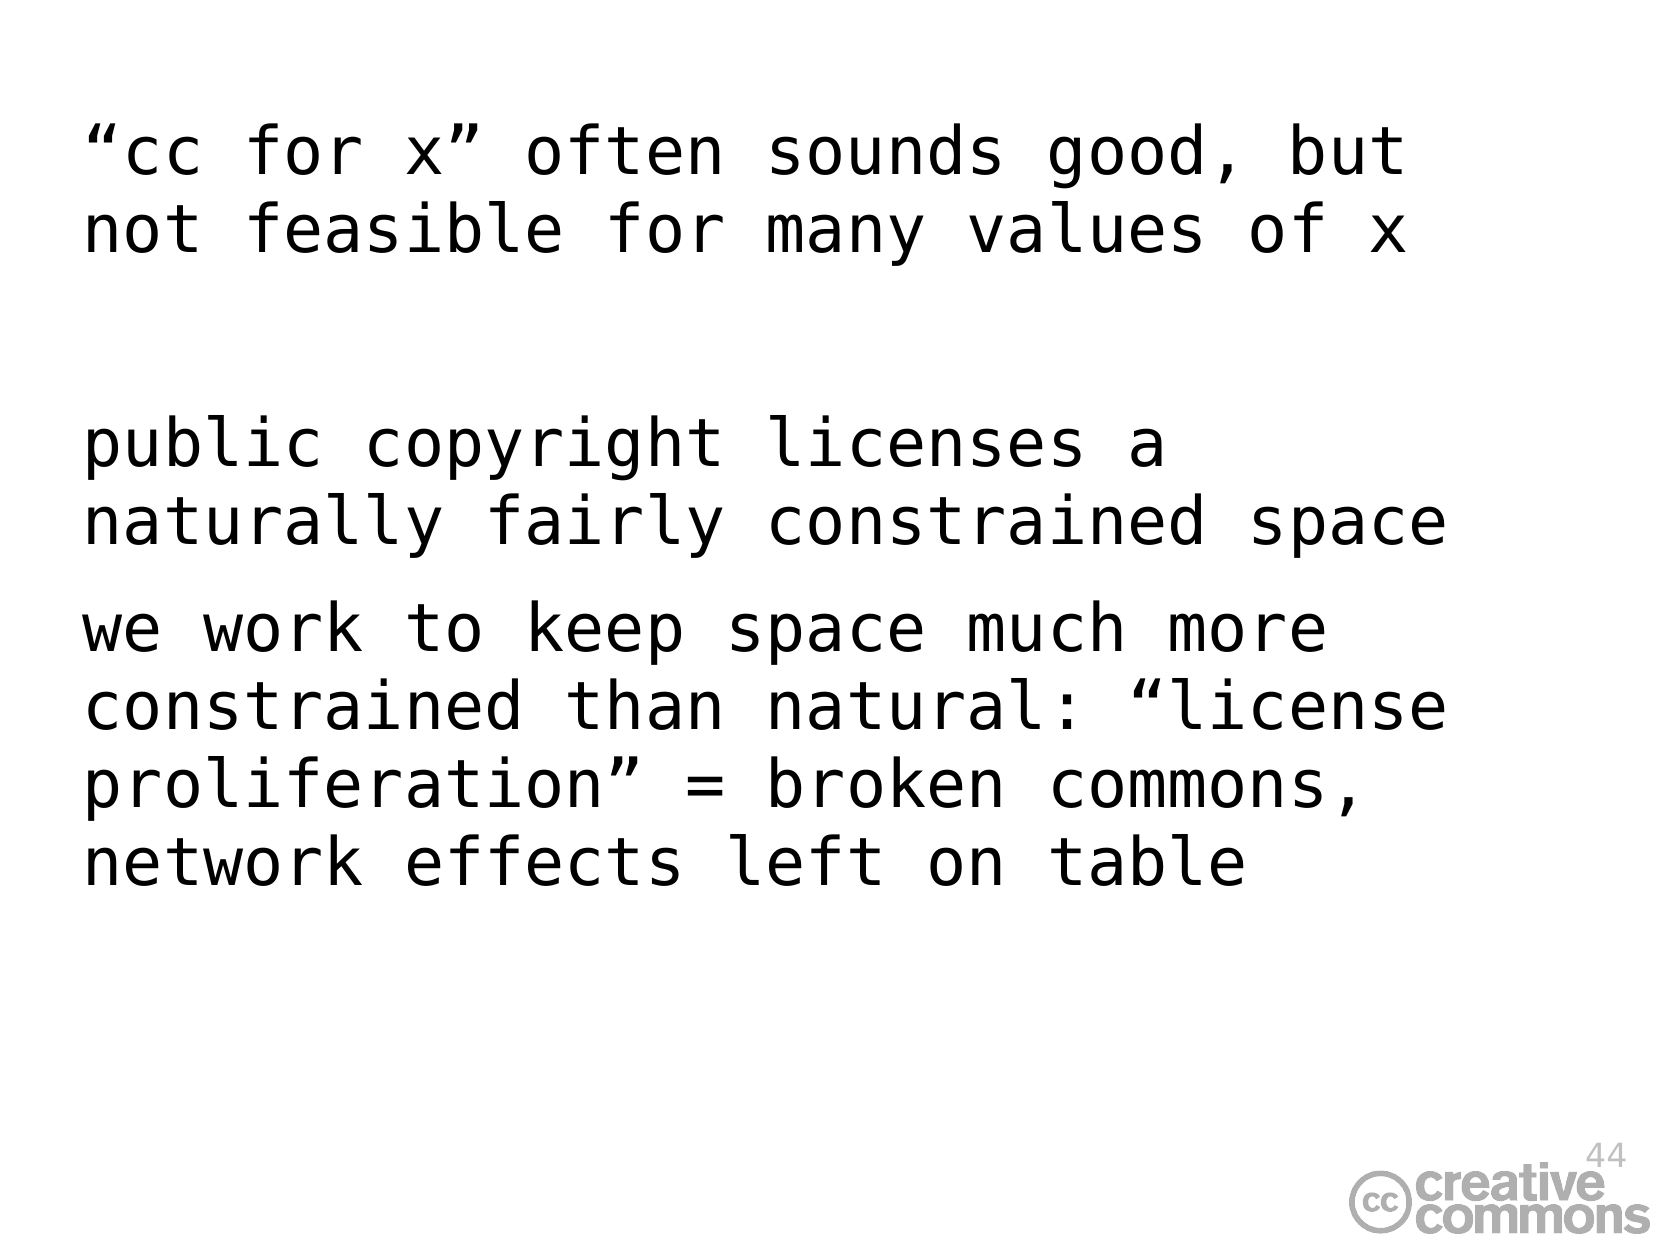

# “cc for x” often sounds good, but not feasible for many values of x
public copyright licenses a naturally fairly constrained space
we work to keep space much more constrained than natural: “license proliferation” = broken commons, network effects left on table